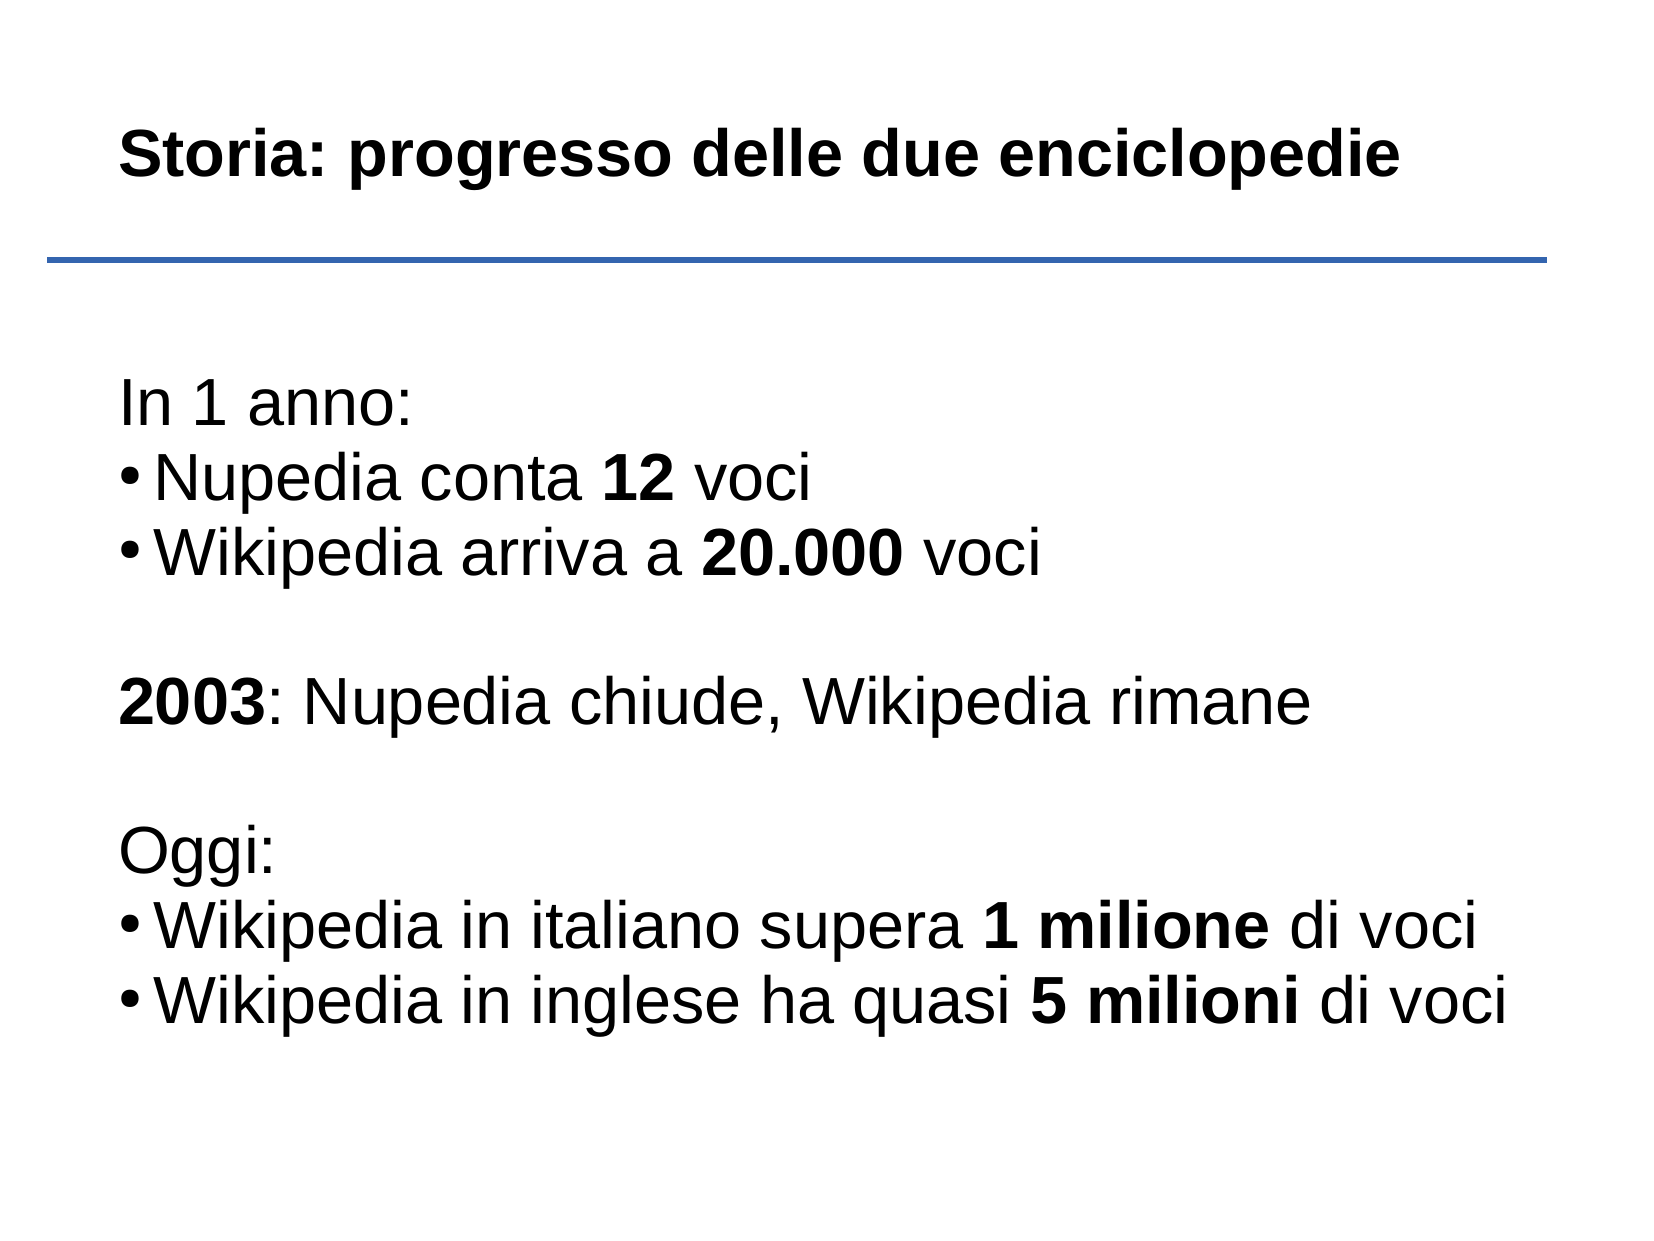

# Storia: progresso delle due enciclopedie
In 1 anno:
Nupedia conta 12 voci
Wikipedia arriva a 20.000 voci
2003: Nupedia chiude, Wikipedia rimane
Oggi:
Wikipedia in italiano supera 1 milione di voci
Wikipedia in inglese ha quasi 5 milioni di voci